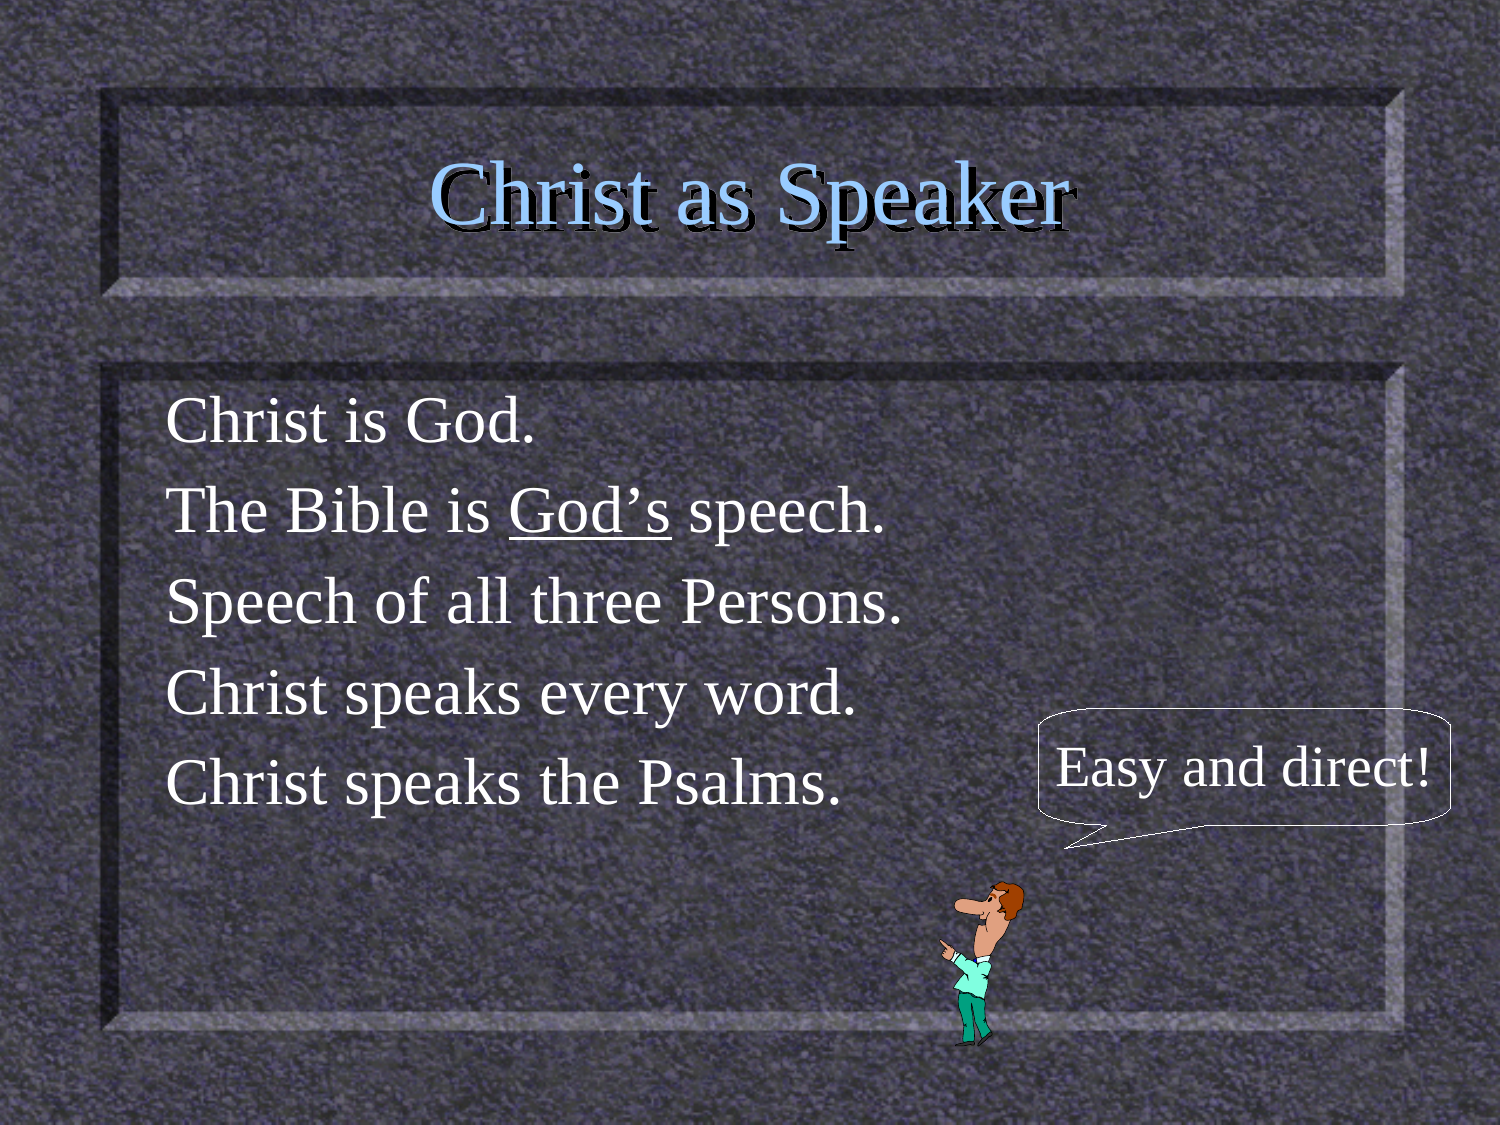

# Christ as Speaker
Christ is God.
The Bible is God’s speech.
Speech of all three Persons.
Christ speaks every word.
Christ speaks the Psalms.
Easy and direct!